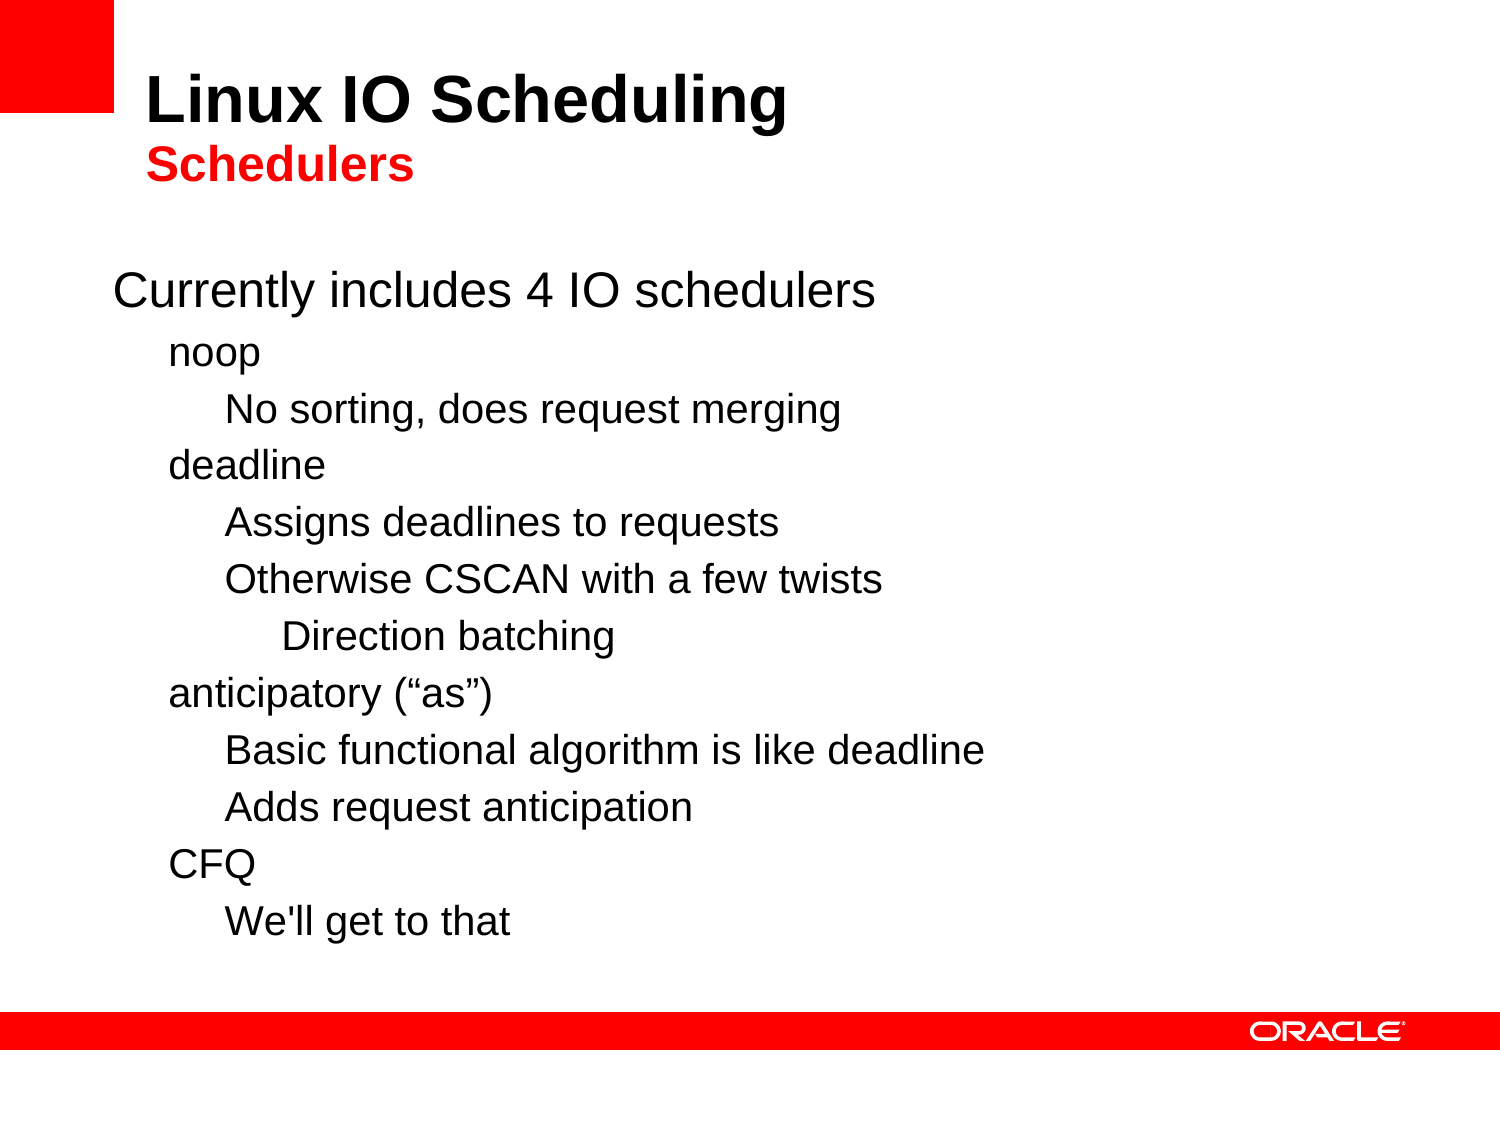

# Linux IO Scheduling Schedulers
Currently includes 4 IO schedulers
noop
No sorting, does request merging
deadline
Assigns deadlines to requests
Otherwise CSCAN with a few twists
Direction batching
anticipatory (“as”)
Basic functional algorithm is like deadline
Adds request anticipation
CFQ
We'll get to that